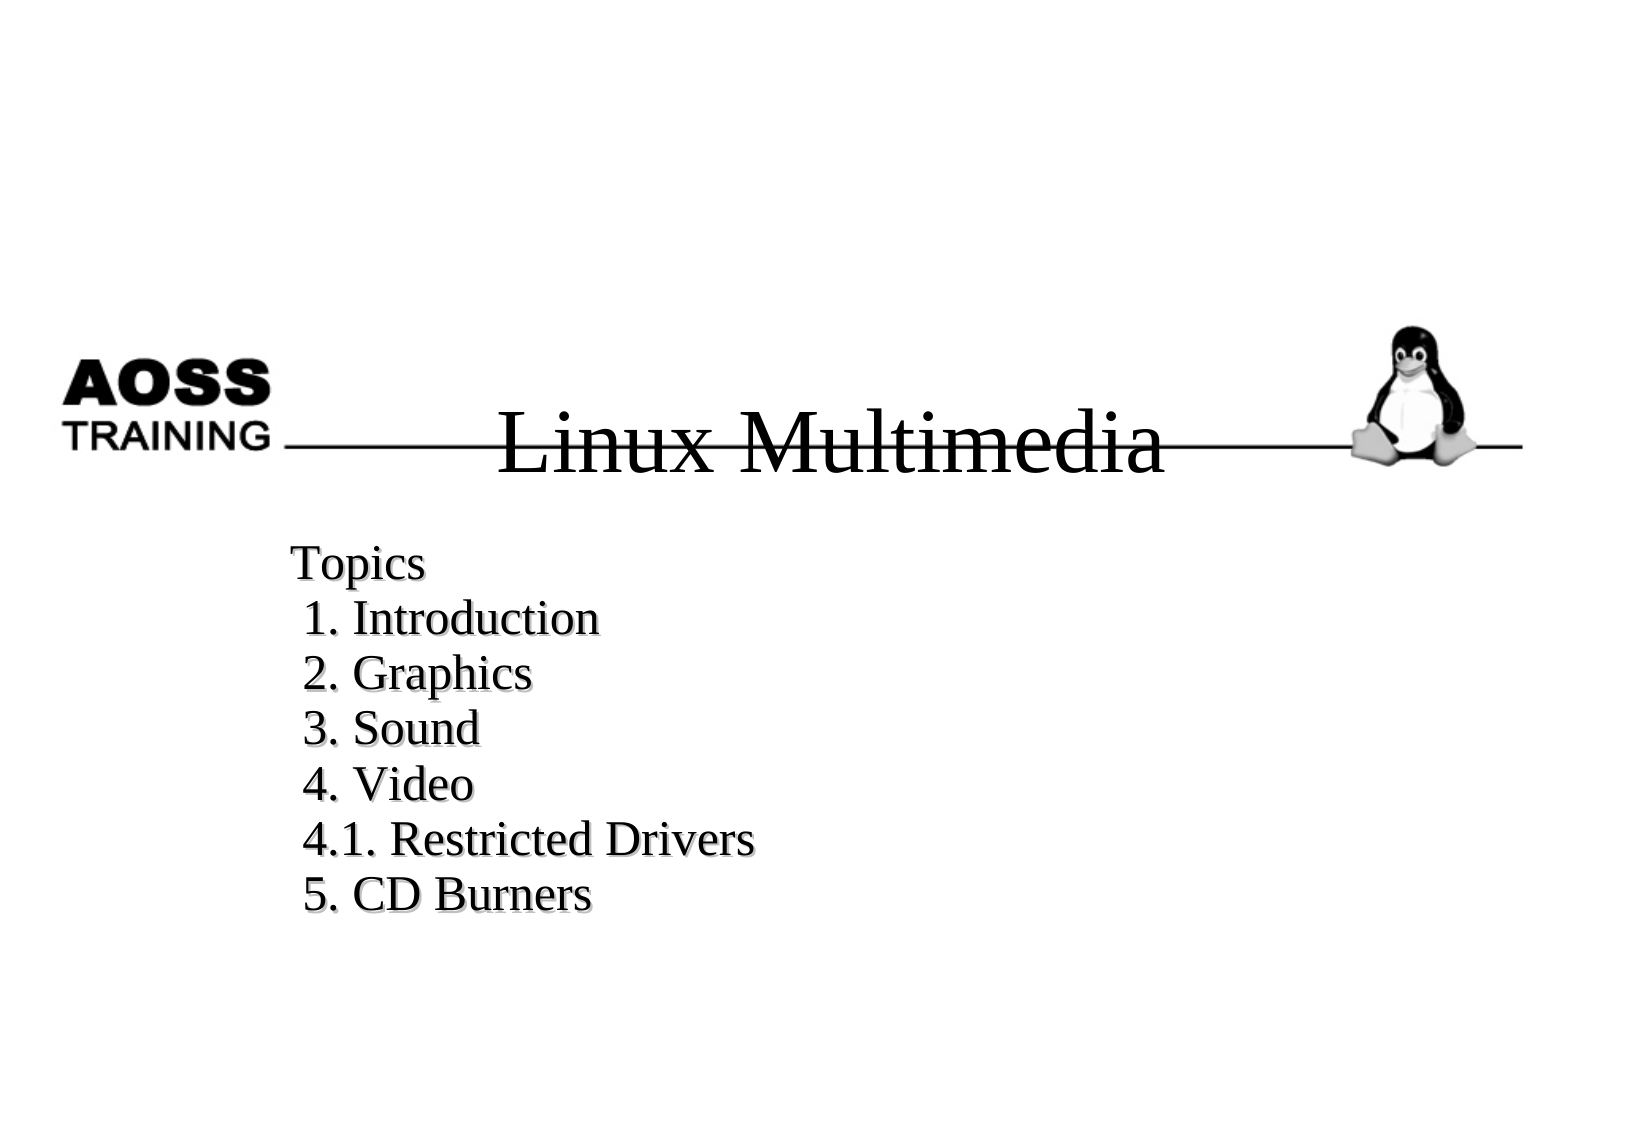

# Linux Multimedia
Topics
 1. Introduction
 2. Graphics
 3. Sound
 4. Video
 4.1. Restricted Drivers
 5. CD Burners